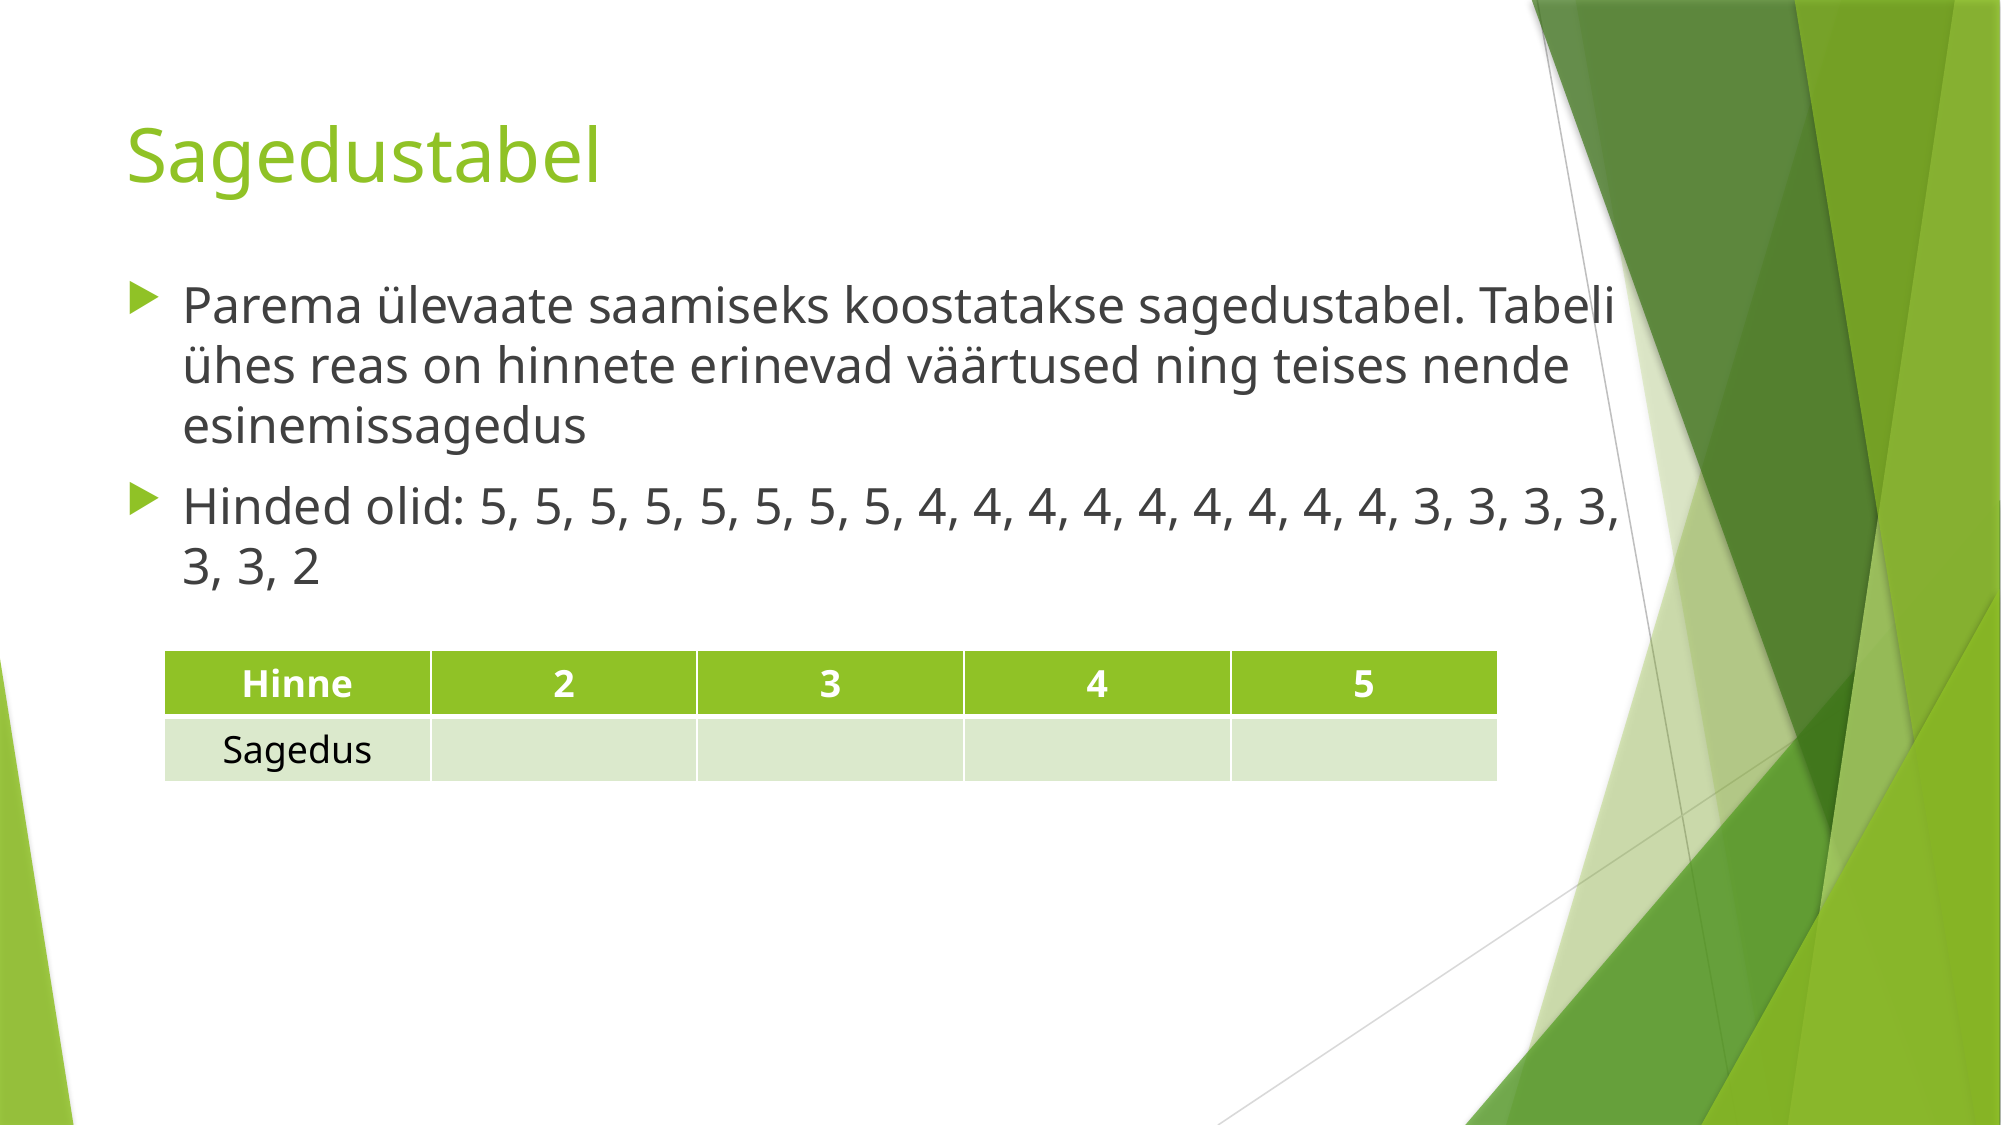

# Sagedustabel
Parema ülevaate saamiseks koostatakse sagedustabel. Tabeli ühes reas on hinnete erinevad väärtused ning teises nende esinemissagedus
Hinded olid: 5, 5, 5, 5, 5, 5, 5, 5, 4, 4, 4, 4, 4, 4, 4, 4, 4, 3, 3, 3, 3, 3, 3, 2
| Hinne | 2 | 3 | 4 | 5 |
| --- | --- | --- | --- | --- |
| Sagedus | | | | |